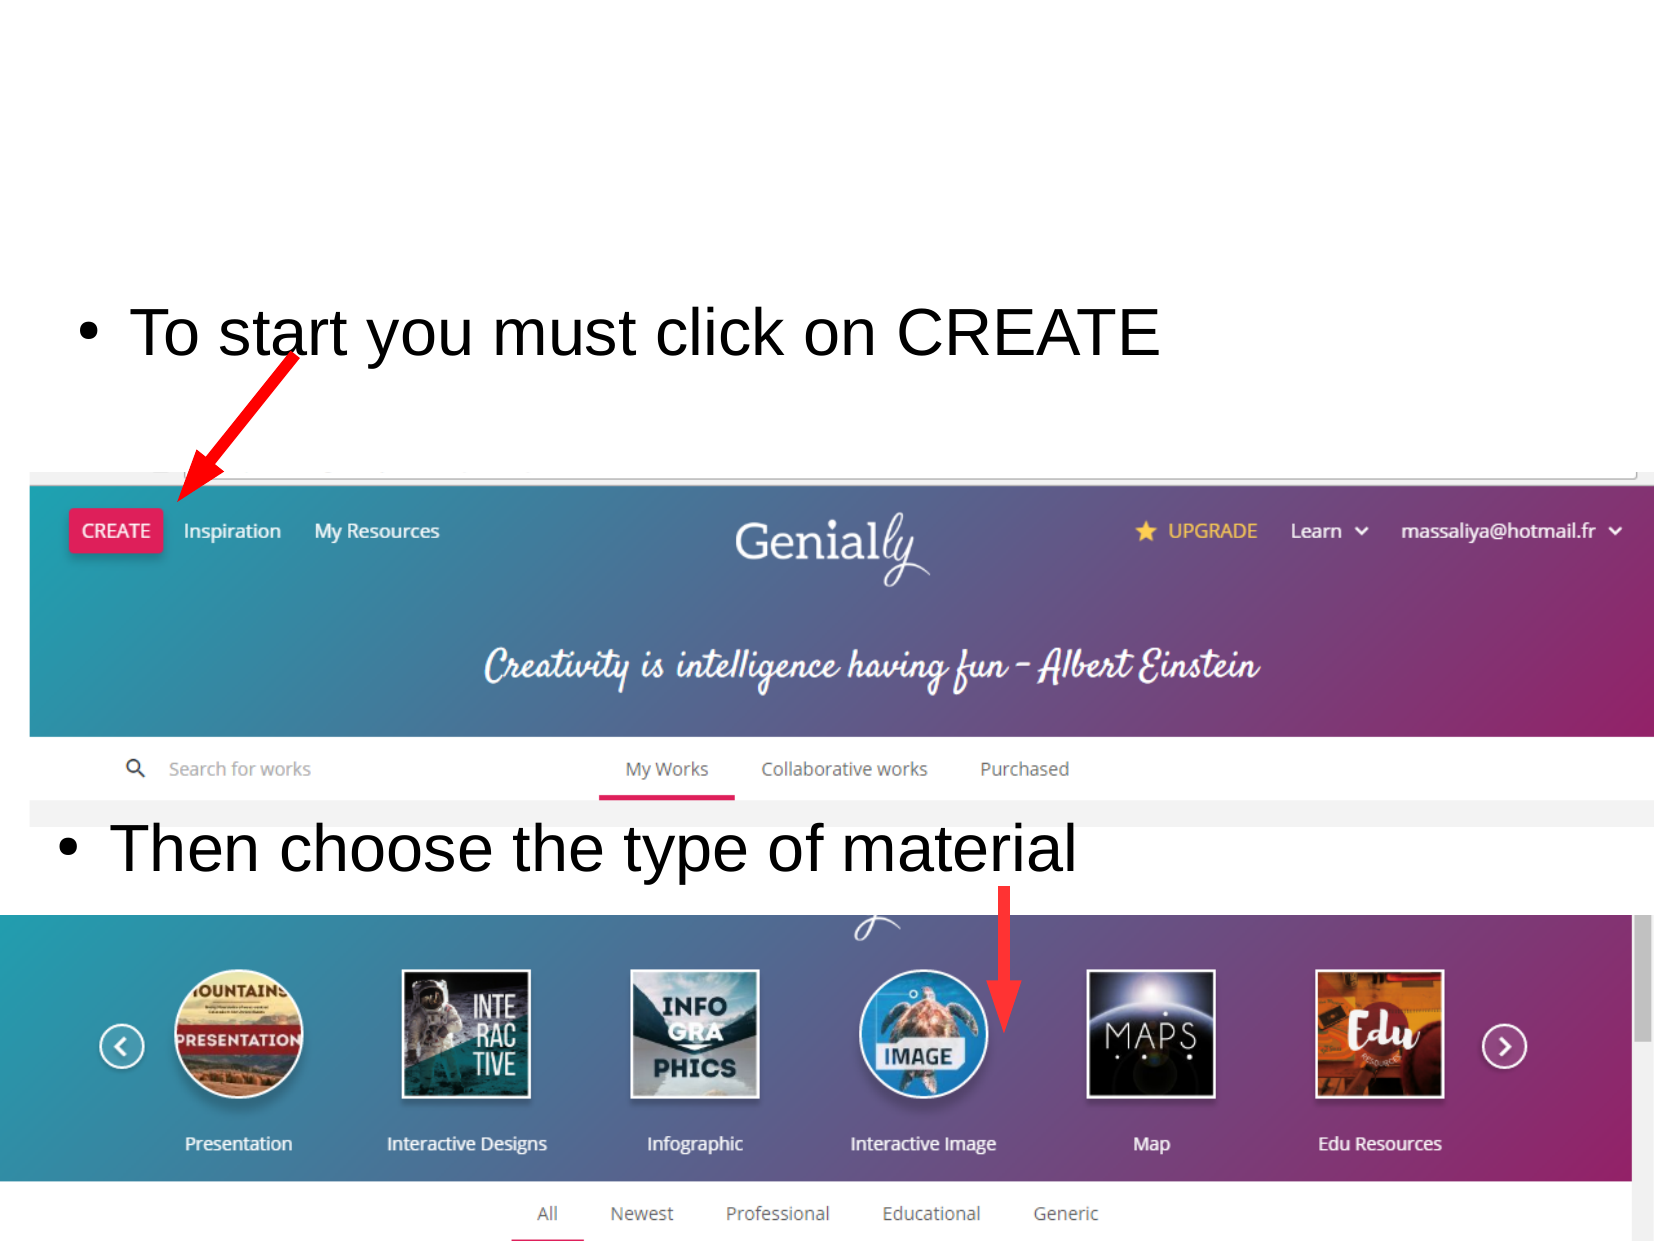

#
To start you must click on CREATE
Then choose the type of material